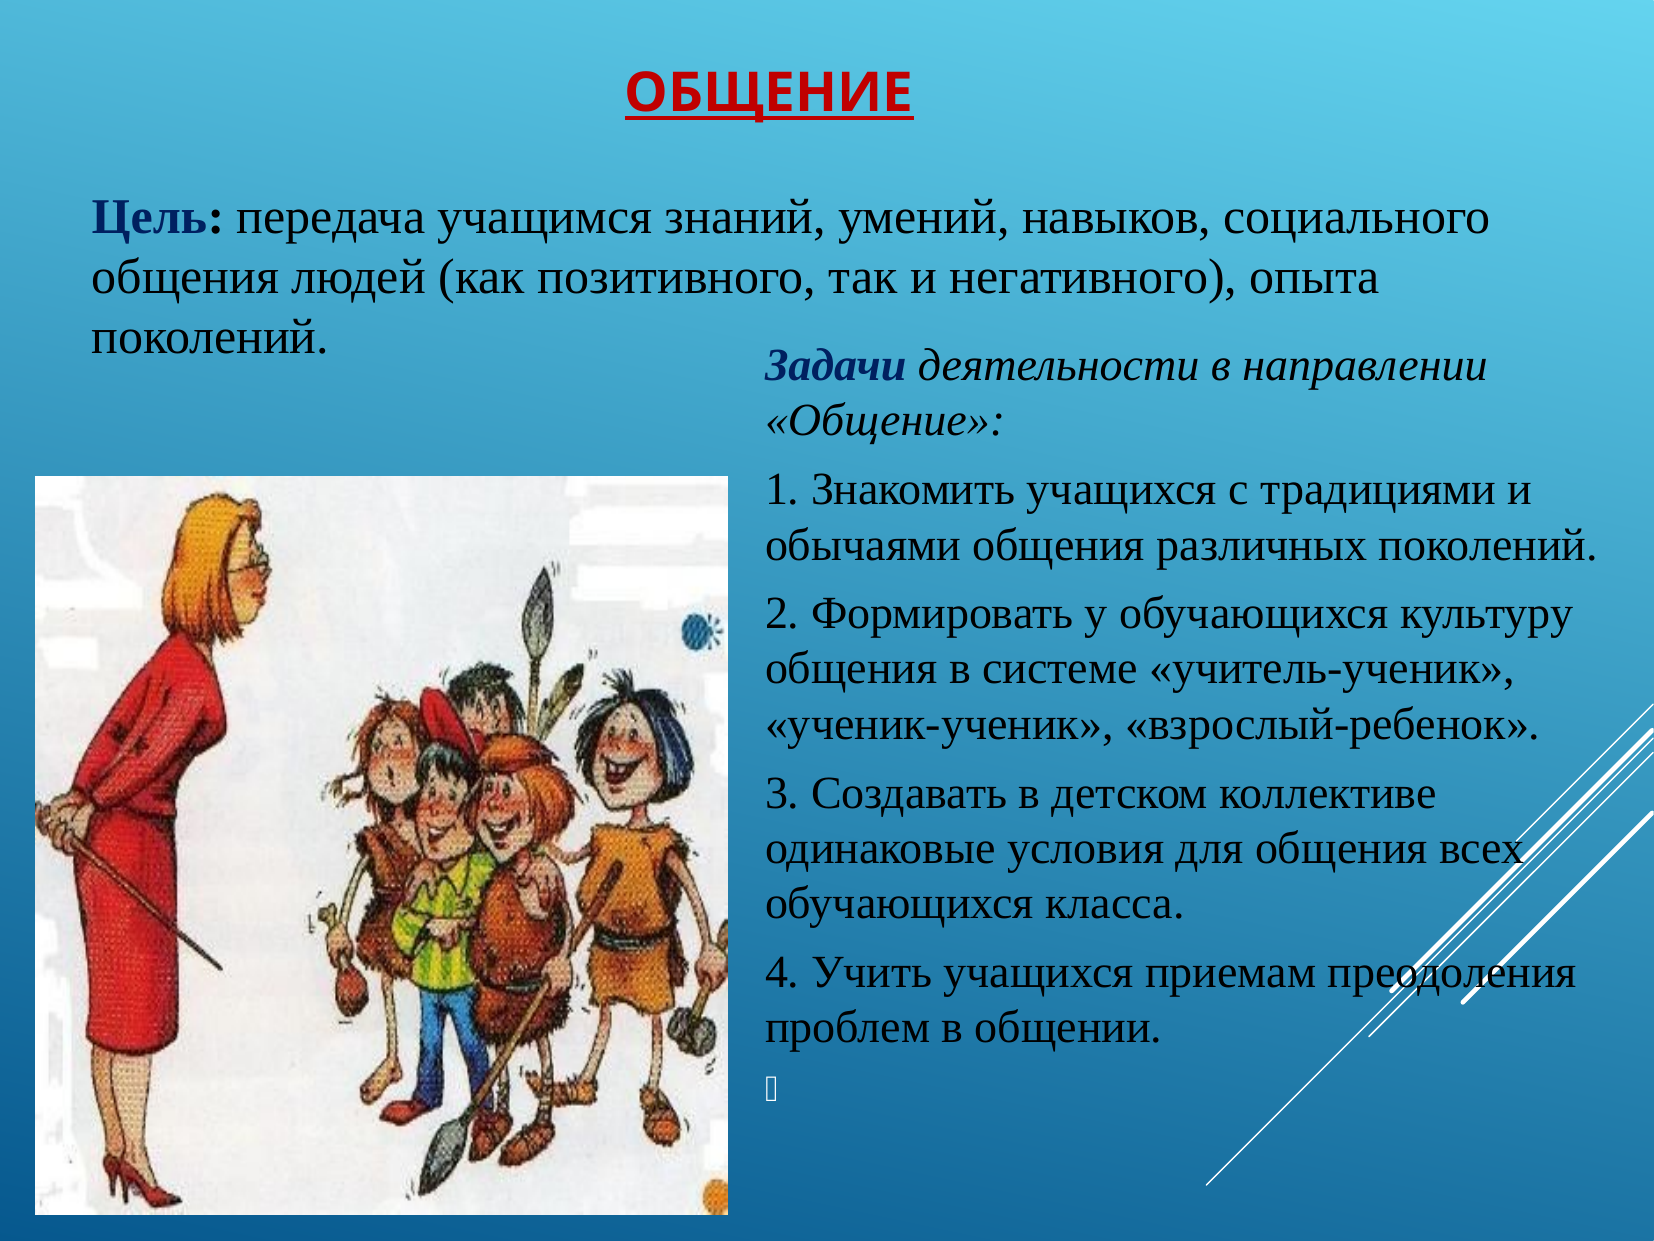

# ОБЩЕНИЕ
Цель: передача учащимся знаний, умений, навыков, социального общения людей (как позитивного, так и негативного), опыта поколений.
Задачи деятельности в направлении «Общение»:
1. Знакомить учащихся с традициями и обычаями общения различных поколений.
2. Формировать у обучающихся культуру общения в системе «учитель-ученик», «ученик-ученик», «взрослый-ребенок».
3. Создавать в детском коллективе одинаковые условия для общения всех обучающихся класса.
4. Учить учащихся приемам преодоления проблем в общении.